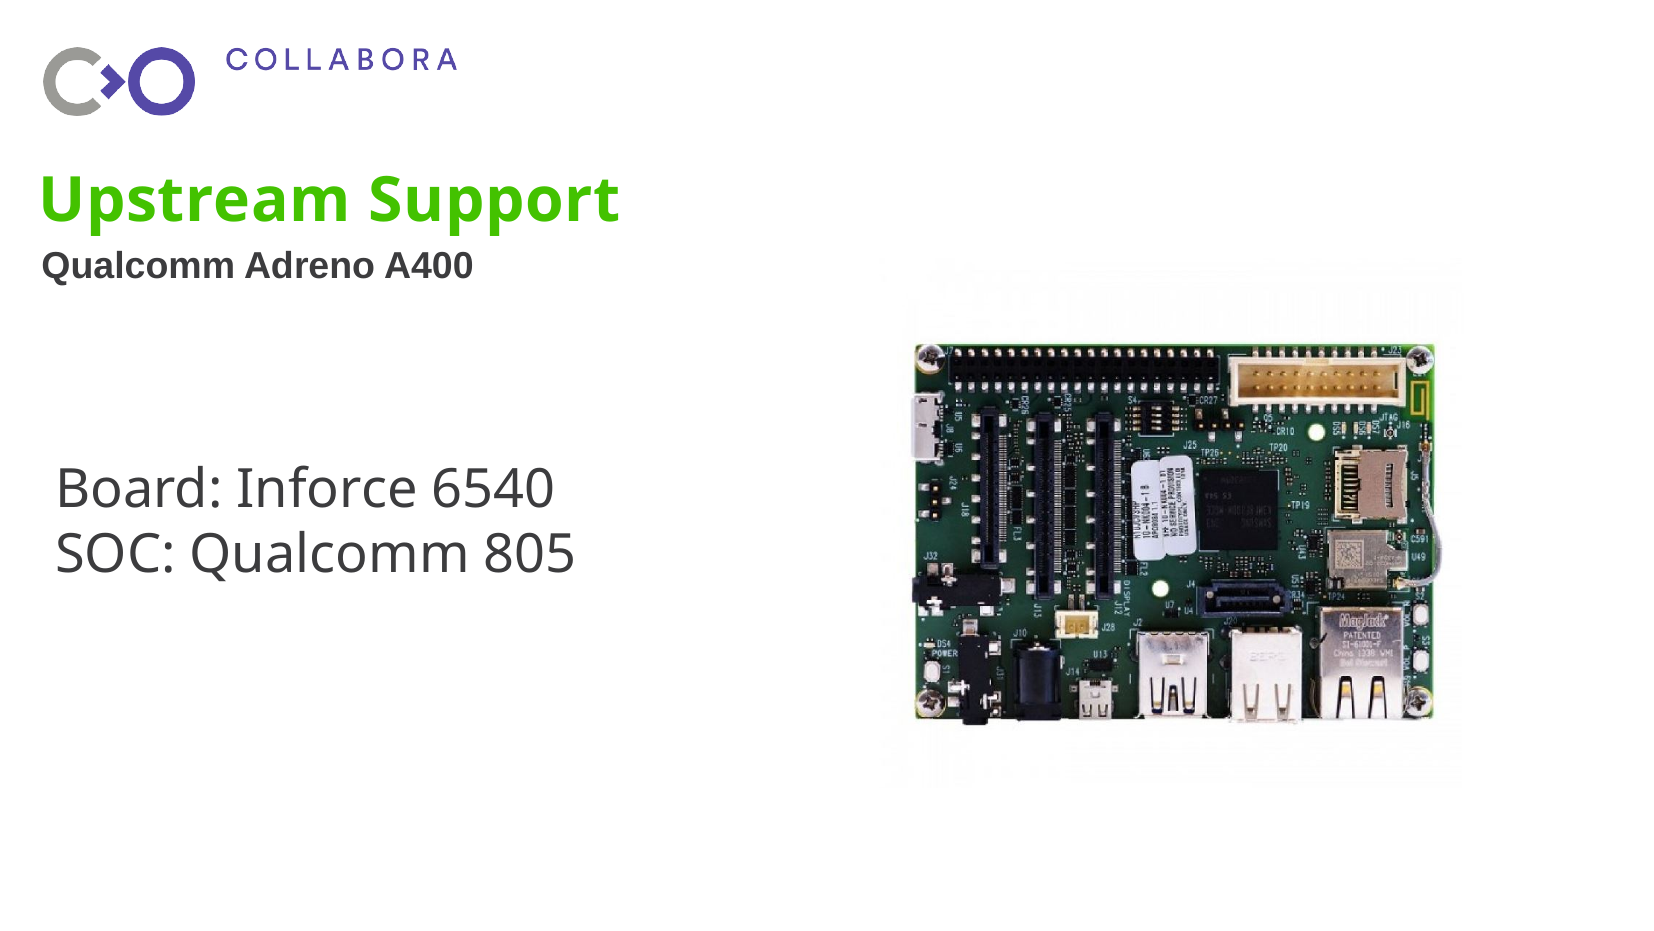

# Upstream Support
Qualcomm Adreno A400
Board: Inforce 6540
SOC: Qualcomm 805